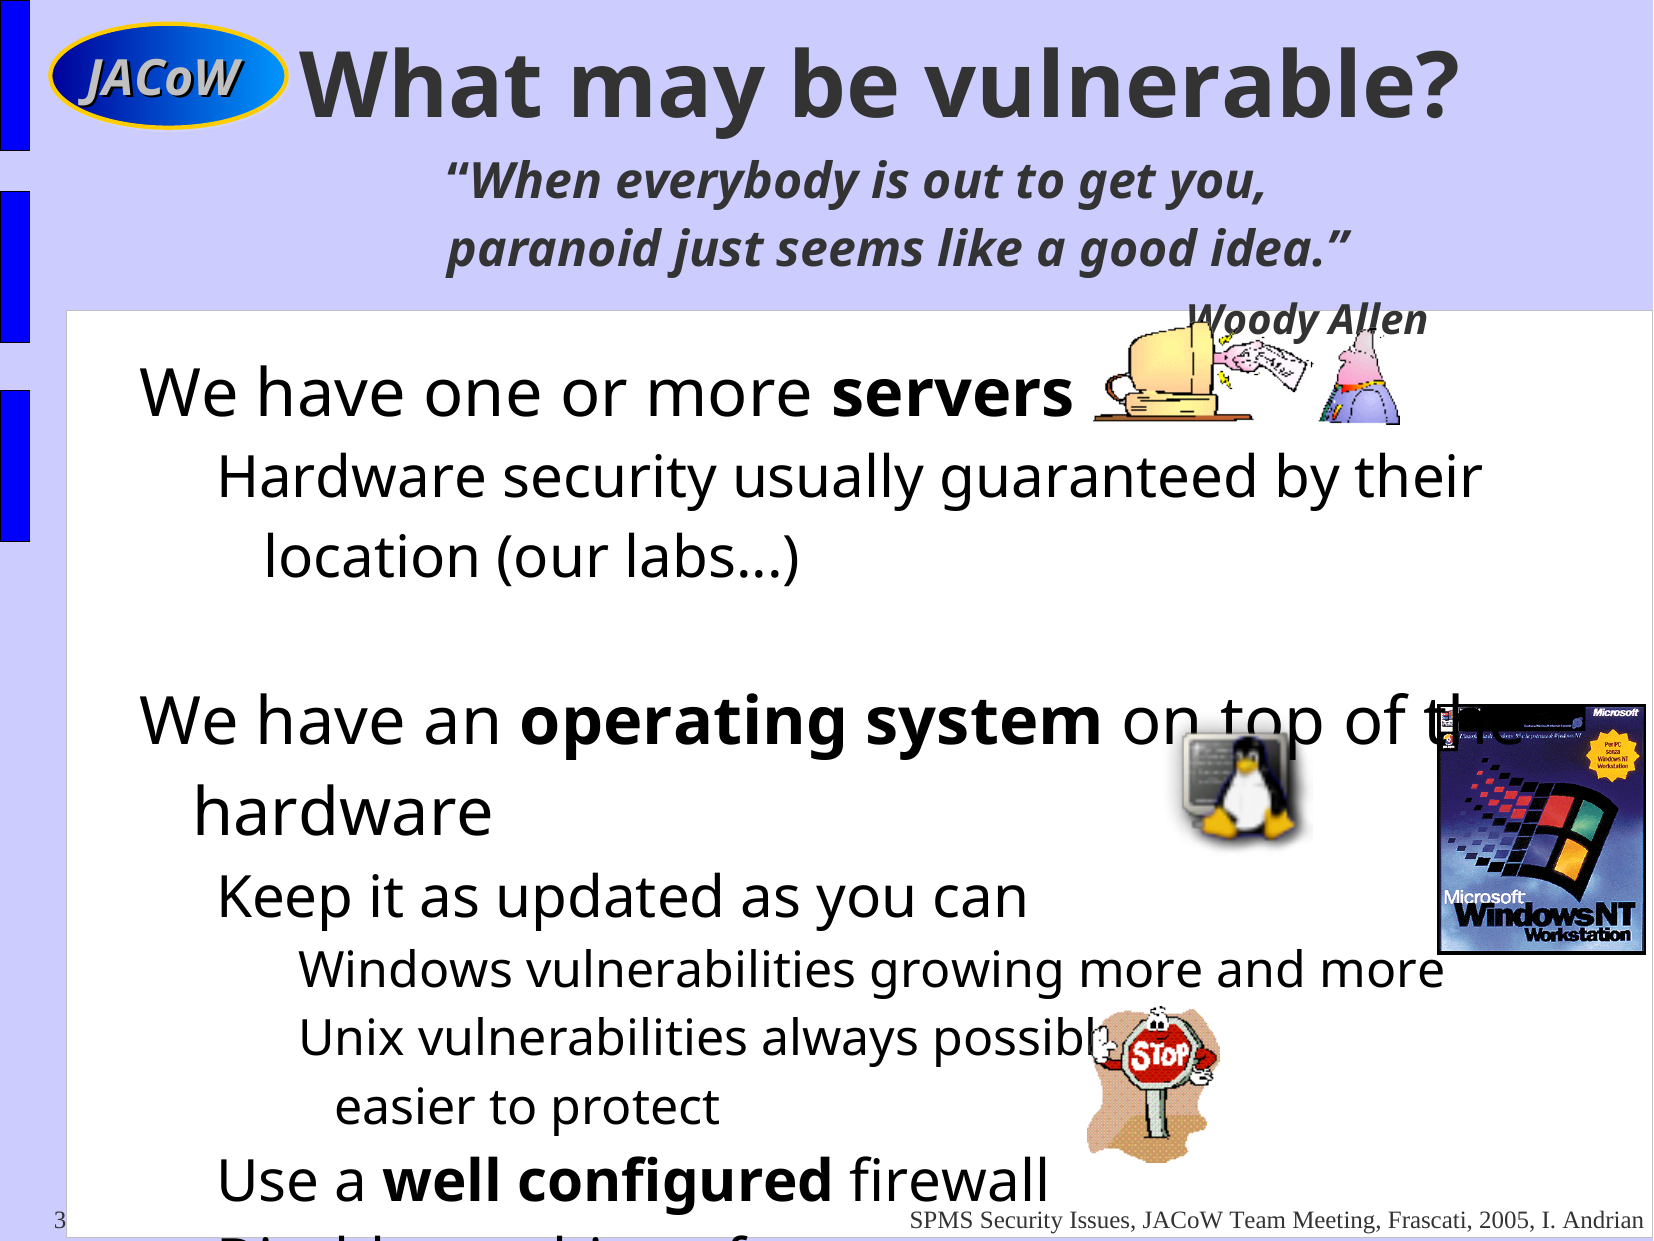

# What may be vulnerable? “When everybody is out to get you, paranoid just seems like a good idea.” Woody Allen
We have one or more servers
Hardware security usually guaranteed by their location (our labs...)
We have an operating system on top of the hardware
Keep it as updated as you can
Windows vulnerabilities growing more and more
Unix vulnerabilities always possible:
easier to protect
Use a well configured firewall
Disable anything of no use
3
SPMS Security Issues, JACoW Team Meeting, Frascati, 2005, I. Andrian